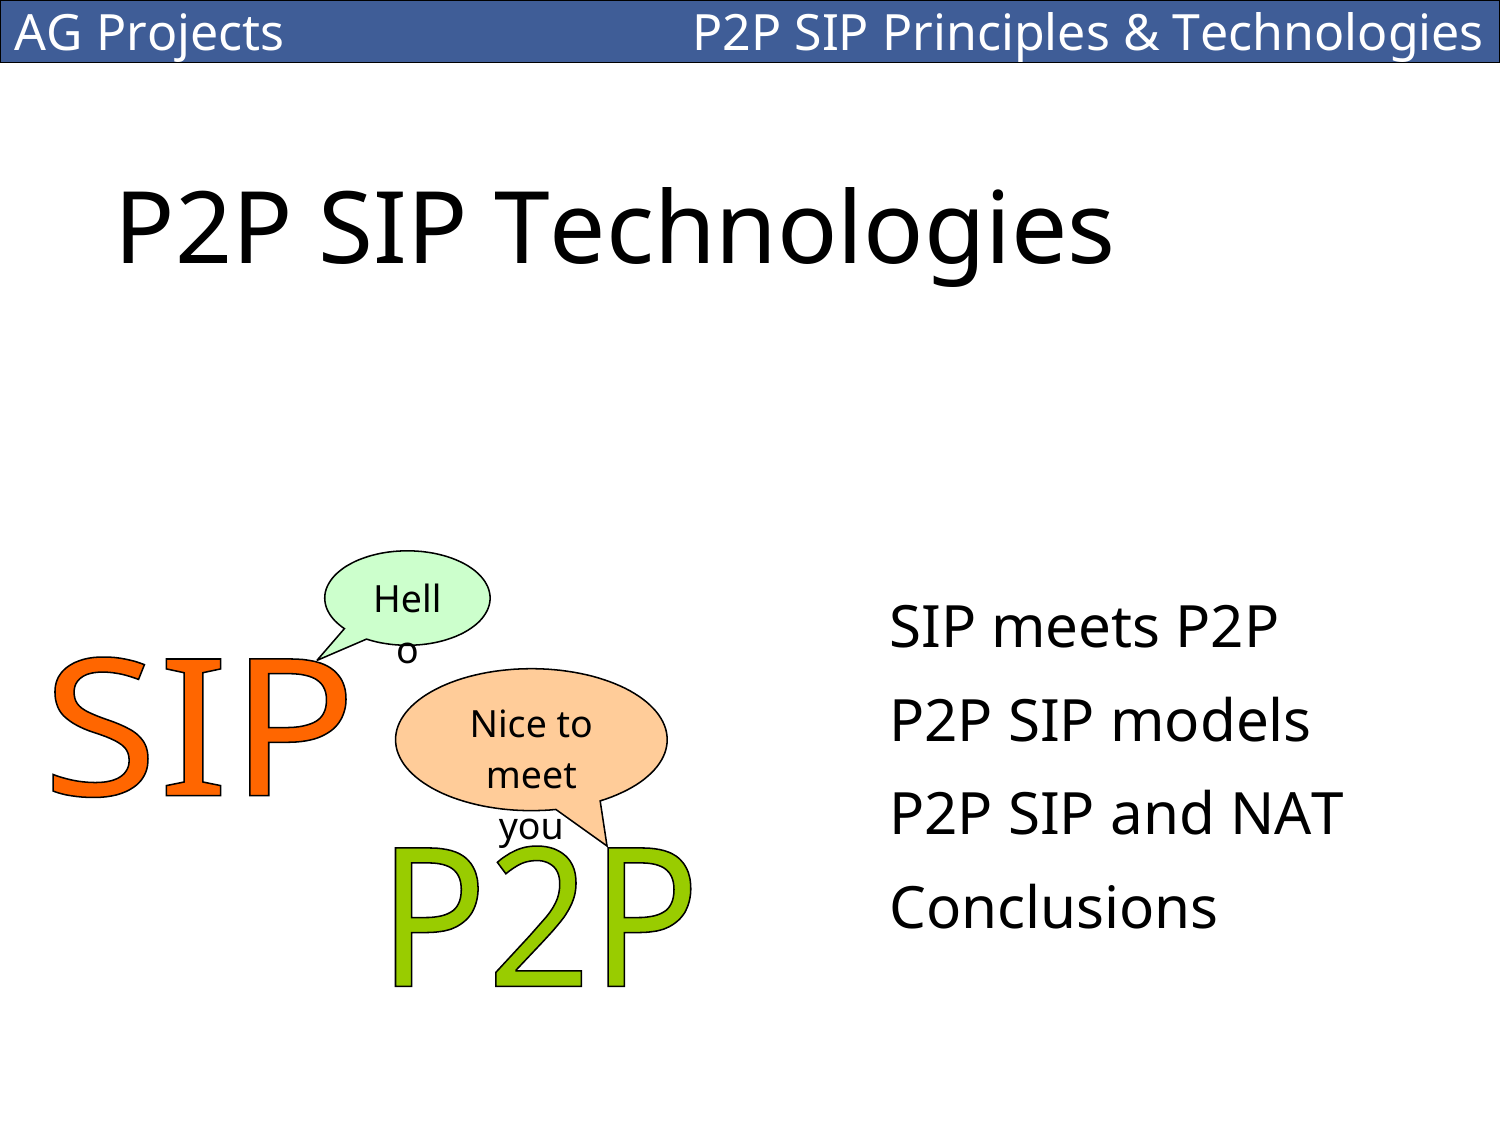

P2P SIP Technologies
Hello
SIP
Nice to meet you
P2P
 SIP meets P2P
 P2P SIP models
 P2P SIP and NAT
 Conclusions